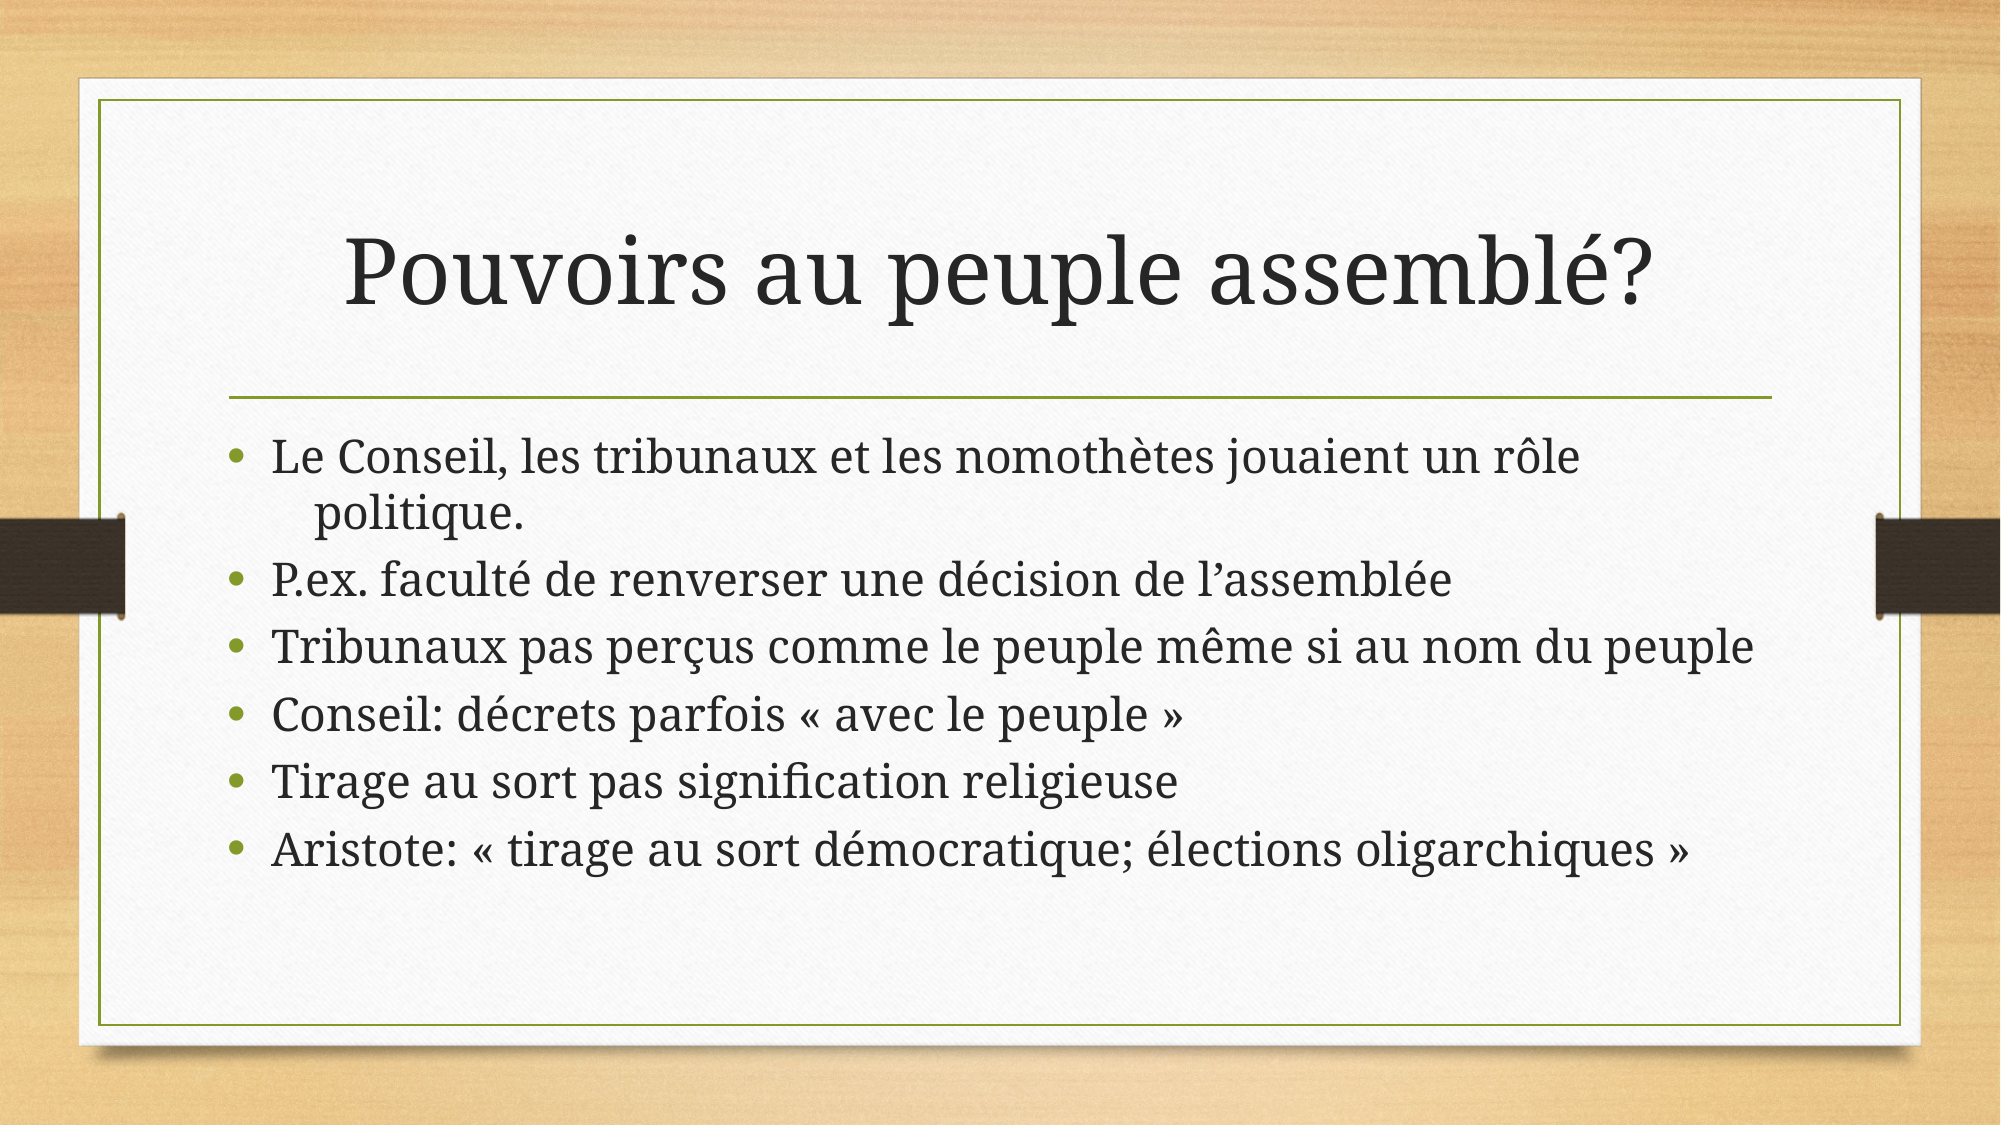

# Pouvoirs au peuple assemblé?
Le Conseil, les tribunaux et les nomothètes jouaient un rôle politique.
P.ex. faculté de renverser une décision de l’assemblée
Tribunaux pas perçus comme le peuple même si au nom du peuple
Conseil: décrets parfois « avec le peuple »
Tirage au sort pas signification religieuse
Aristote: « tirage au sort démocratique; élections oligarchiques »